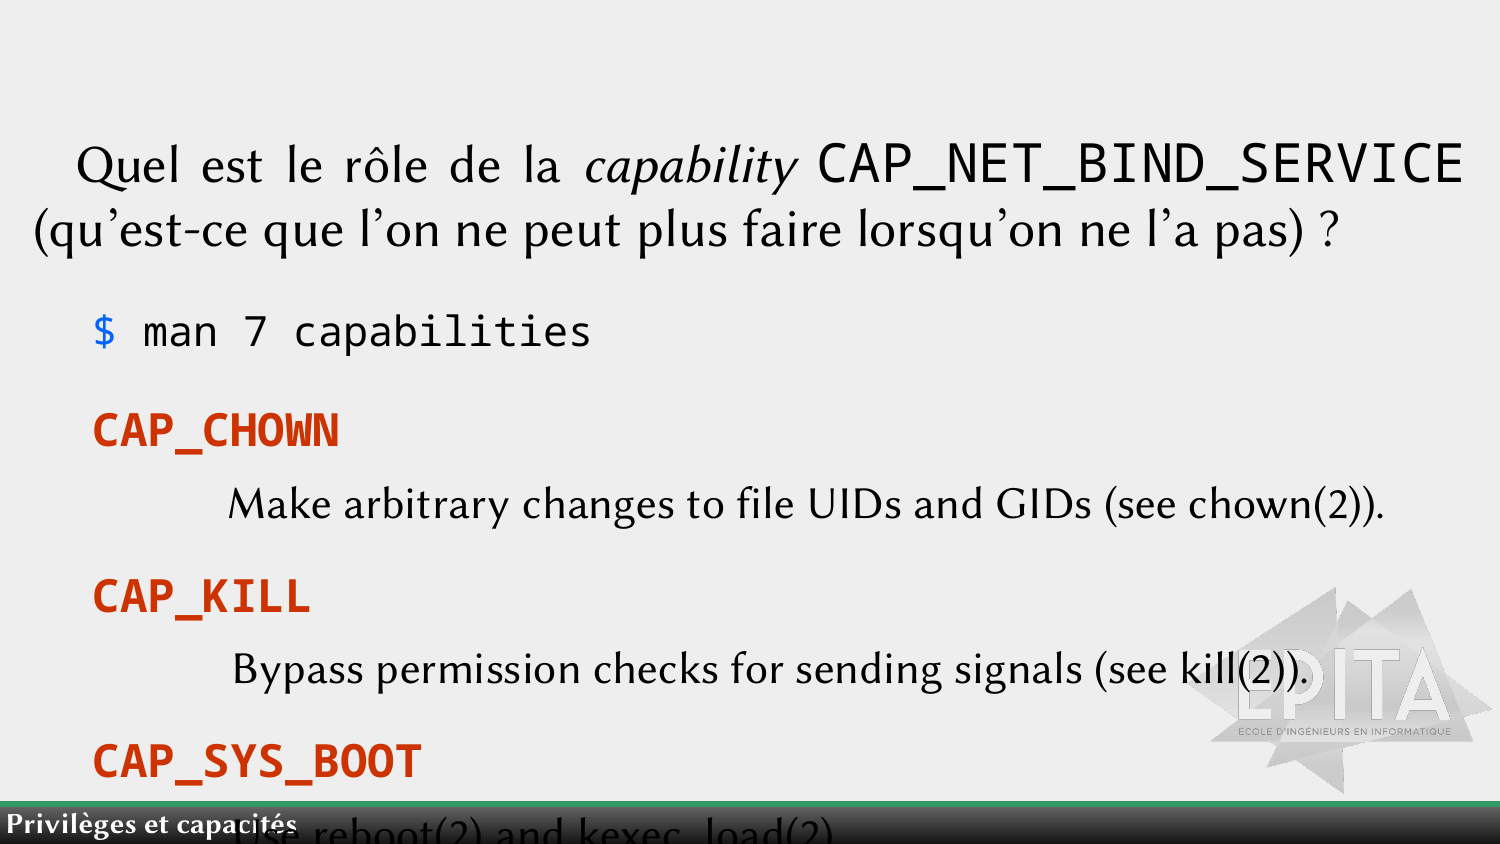

Quel est le rôle de la capability CAP_NET_BIND_SERVICE (qu’est-ce que l’on ne peut plus faire lorsqu’on ne l’a pas) ?
$ man 7 capabilities
CAP_CHOWN
 Make arbitrary changes to file UIDs and GIDs (see chown(2)).
CAP_KILL
 Bypass permission checks for sending signals (see kill(2)).
CAP_SYS_BOOT
 Use reboot(2) and kexec_load(2).
# Privilèges et capacités